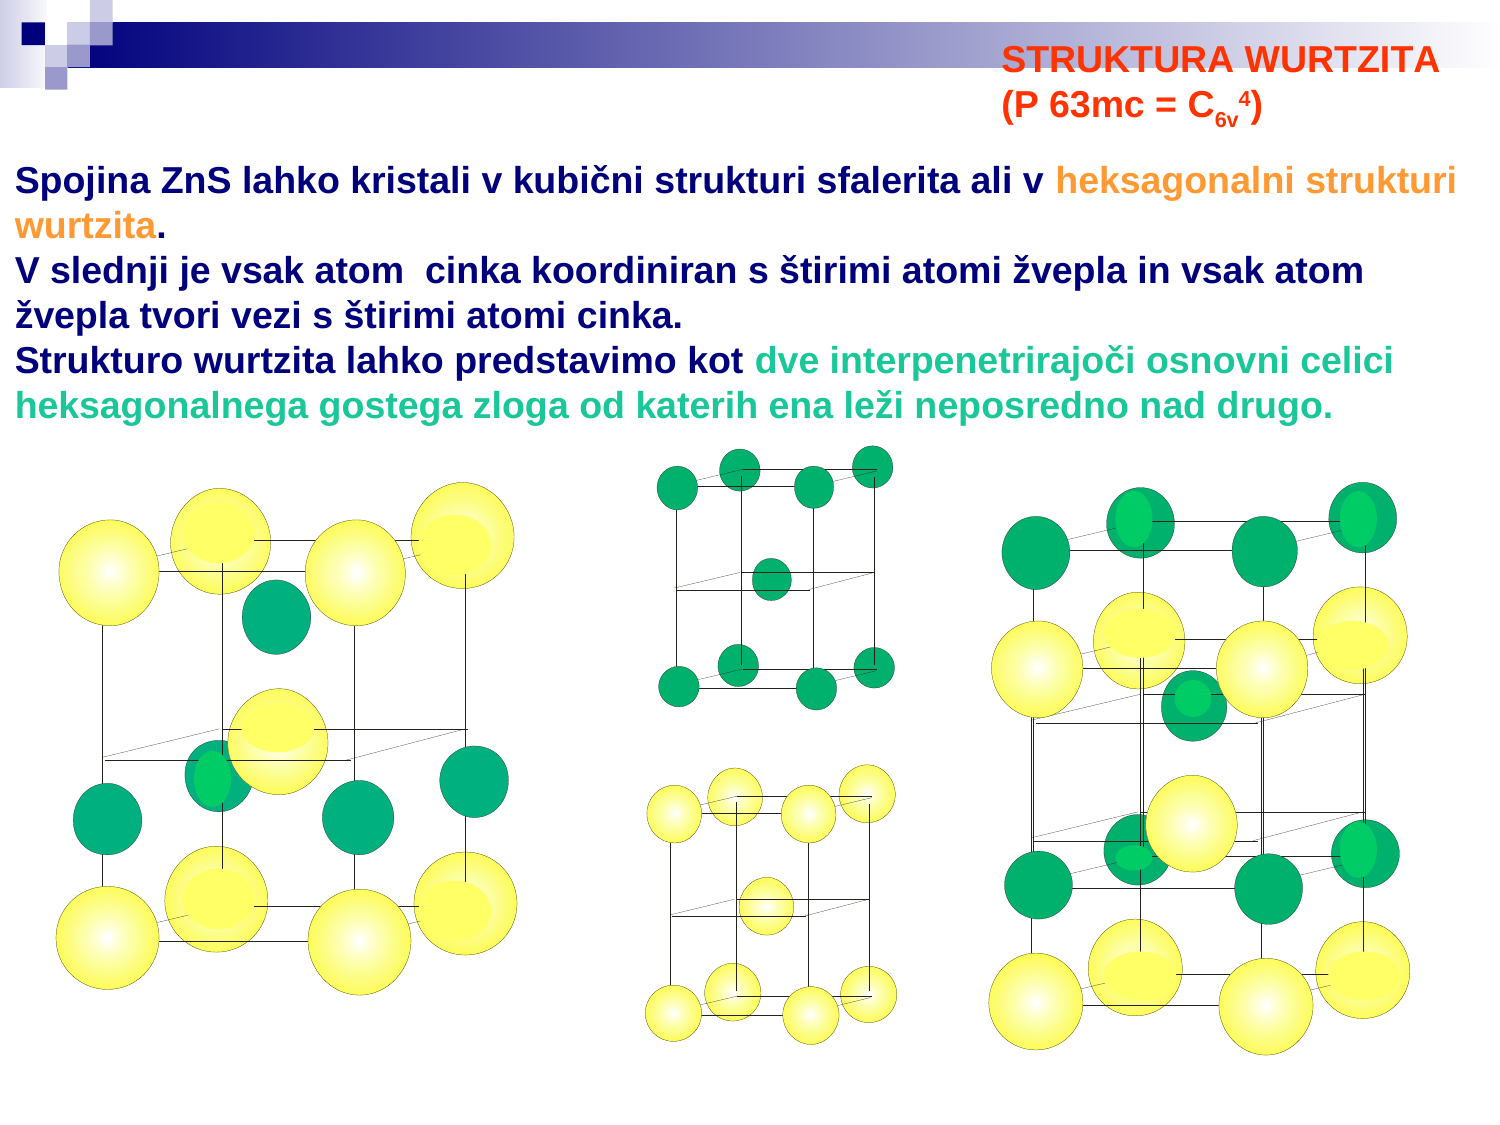

STRUKTURA WURTZITA
(P 63mc = C6v4)
Spojina ZnS lahko kristali v kubični strukturi sfalerita ali v heksagonalni strukturi wurtzita.
V slednji je vsak atom cinka koordiniran s štirimi atomi žvepla in vsak atom žvepla tvori vezi s štirimi atomi cinka.
Strukturo wurtzita lahko predstavimo kot dve interpenetrirajoči osnovni celici heksagonalnega gostega zloga od katerih ena leži neposredno nad drugo.